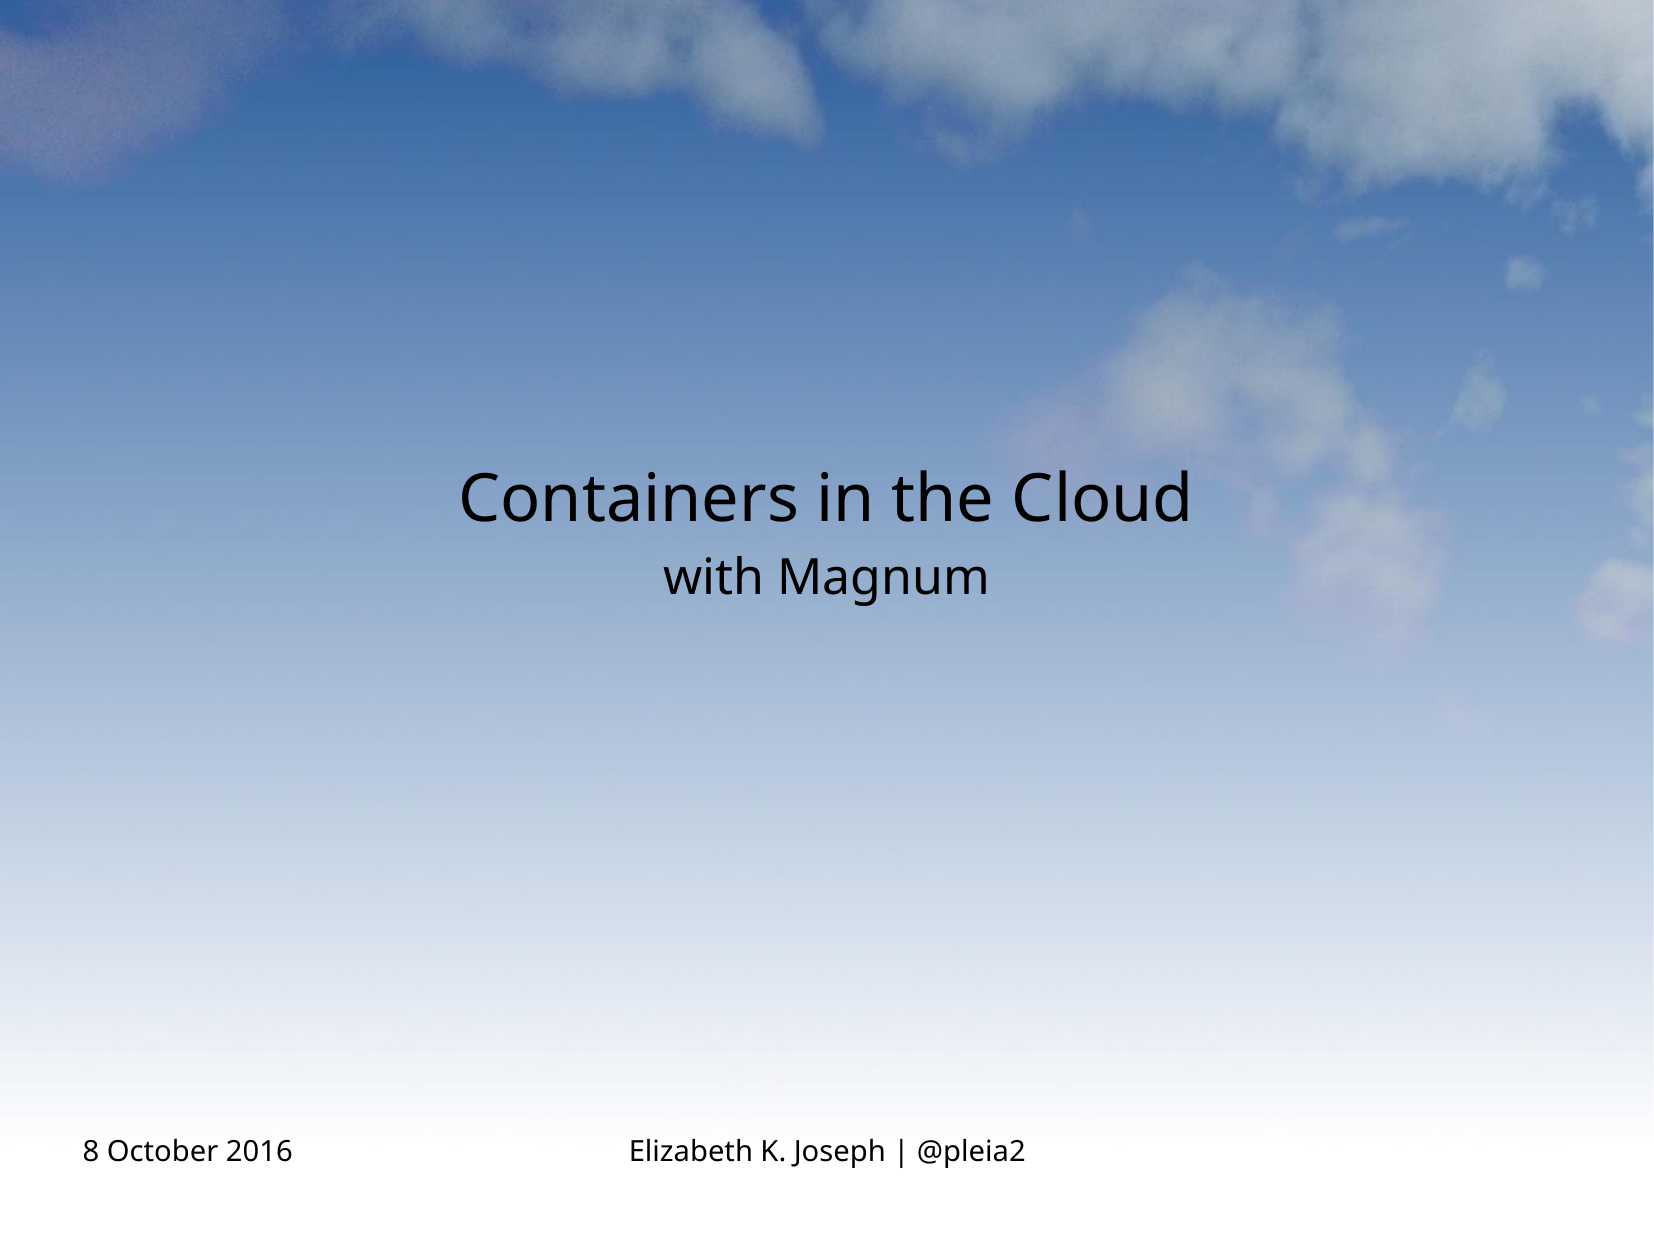

# Containers in the Cloud
with Magnum
8 October 2016
Elizabeth K. Joseph | @pleia2